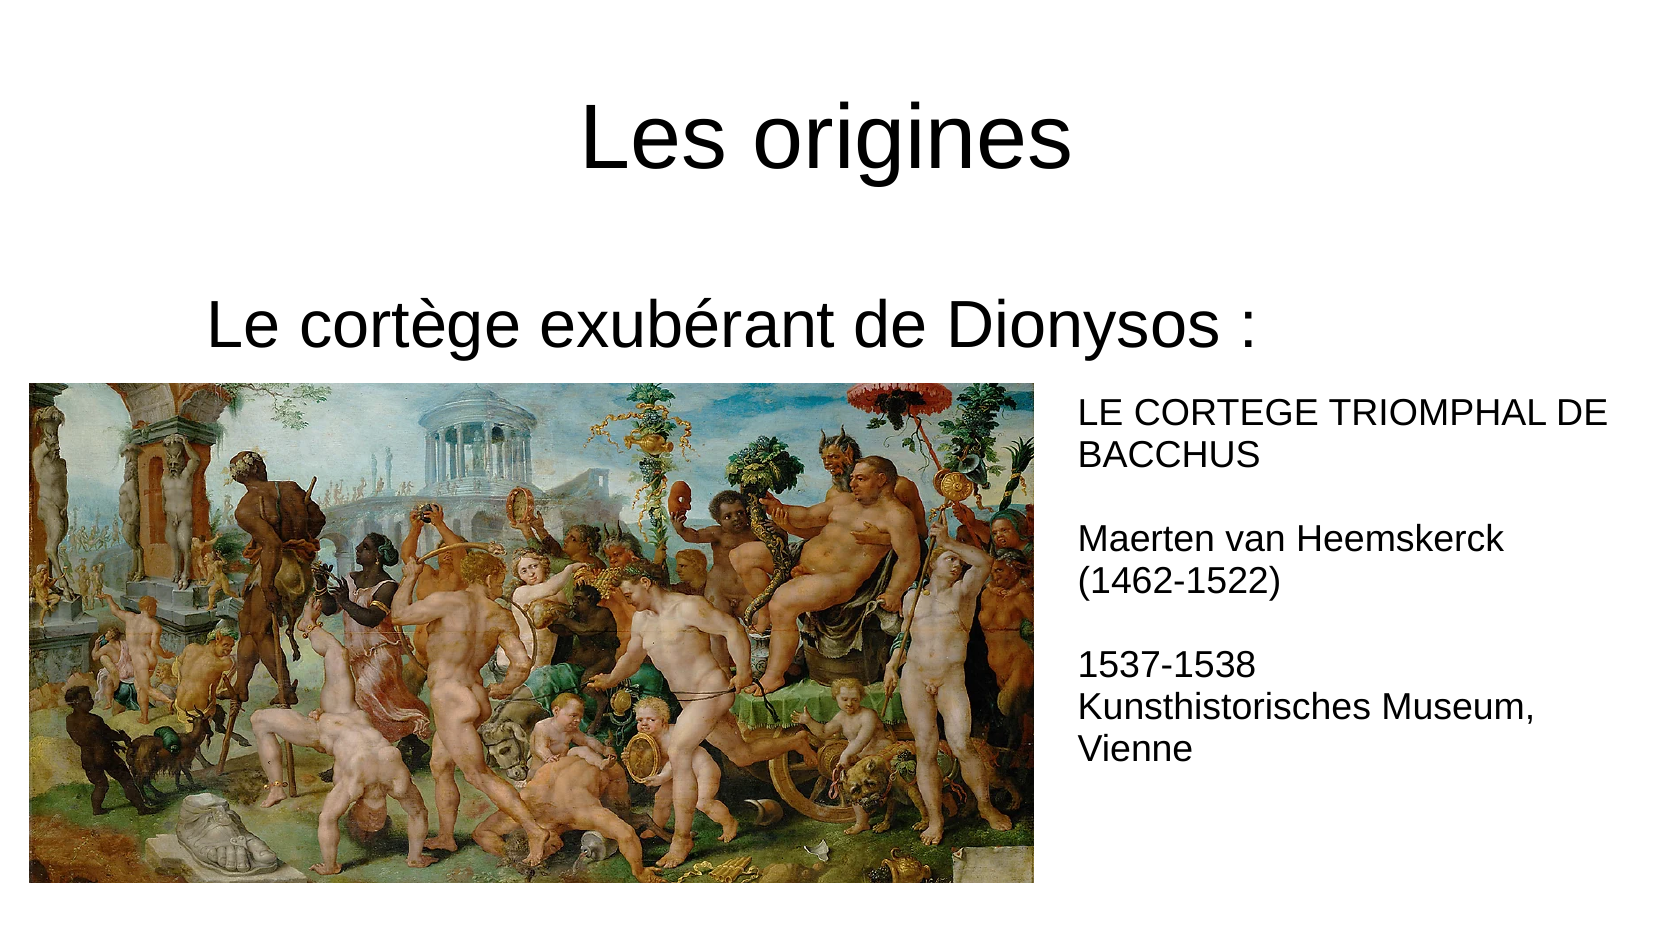

# Les origines
Le cortège exubérant de Dionysos :
LE CORTEGE TRIOMPHAL DE BACCHUS
Maerten van Heemskerck (1462-1522)
1537-1538
Kunsthistorisches Museum, Vienne